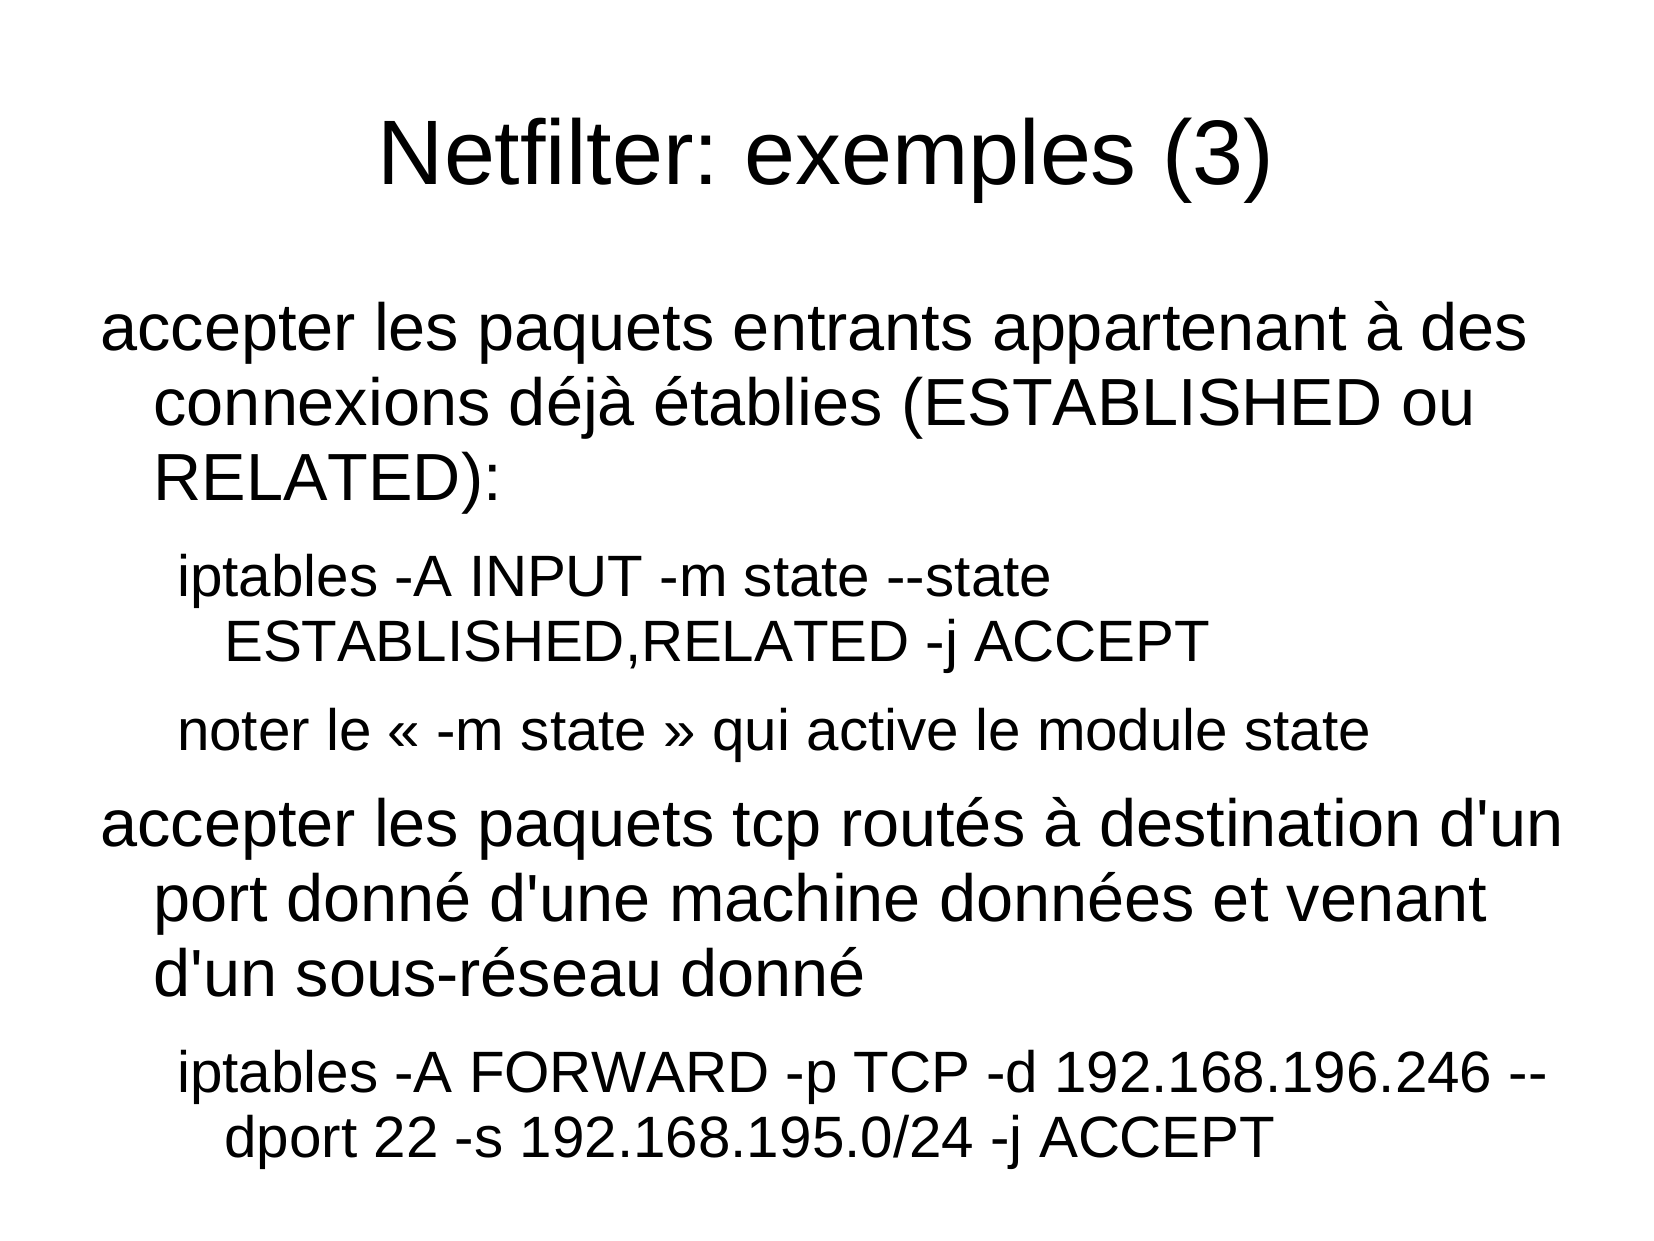

Netfilter: exemples (3)
# accepter les paquets entrants appartenant à des connexions déjà établies (ESTABLISHED ou RELATED):
iptables -A INPUT -m state --state ESTABLISHED,RELATED -j ACCEPT
noter le « -m state » qui active le module state
accepter les paquets tcp routés à destination d'un port donné d'une machine données et venant d'un sous-réseau donné
iptables -A FORWARD -p TCP -d 192.168.196.246 --dport 22 -s 192.168.195.0/24 -j ACCEPT